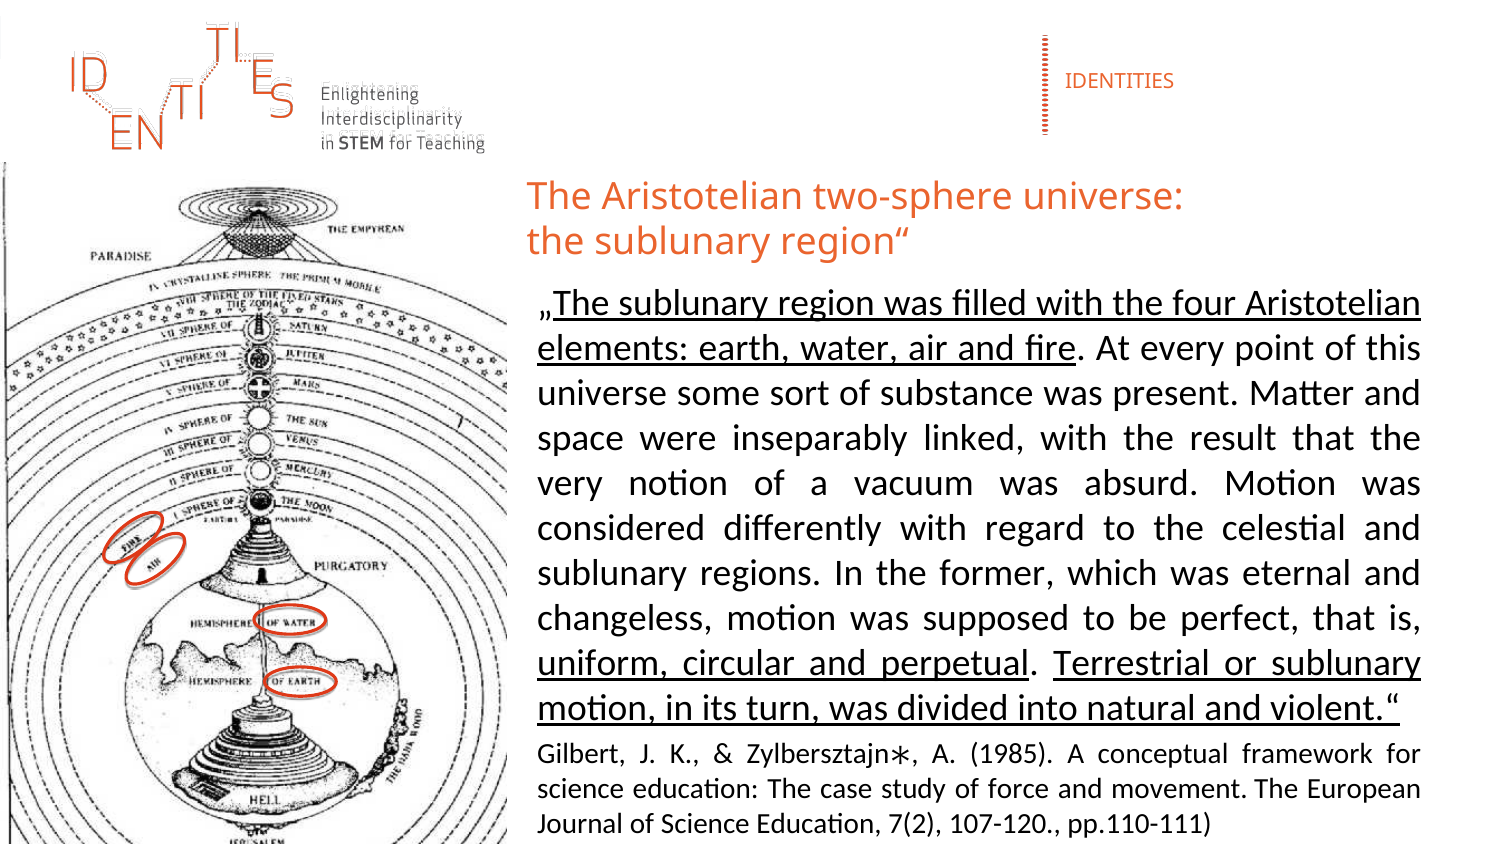

IDENTITIES
The Aristotelian two-sphere universe: the sublunary region“
„The sublunary region was filled with the four Aristotelian elements: earth, water, air and fire. At every point of this universe some sort of substance was present. Matter and space were inseparably linked, with the result that the very notion of a vacuum was absurd. Motion was considered differently with regard to the celestial and sublunary regions. In the former, which was eternal and changeless, motion was supposed to be perfect, that is, uniform, circular and perpetual. Terrestrial or sublunary motion, in its turn, was divided into natural and violent.“
Gilbert, J. K., & Zylbersztajn∗, A. (1985). A conceptual framework for science education: The case study of force and movement. The European Journal of Science Education, 7(2), 107-120., pp.110-111)